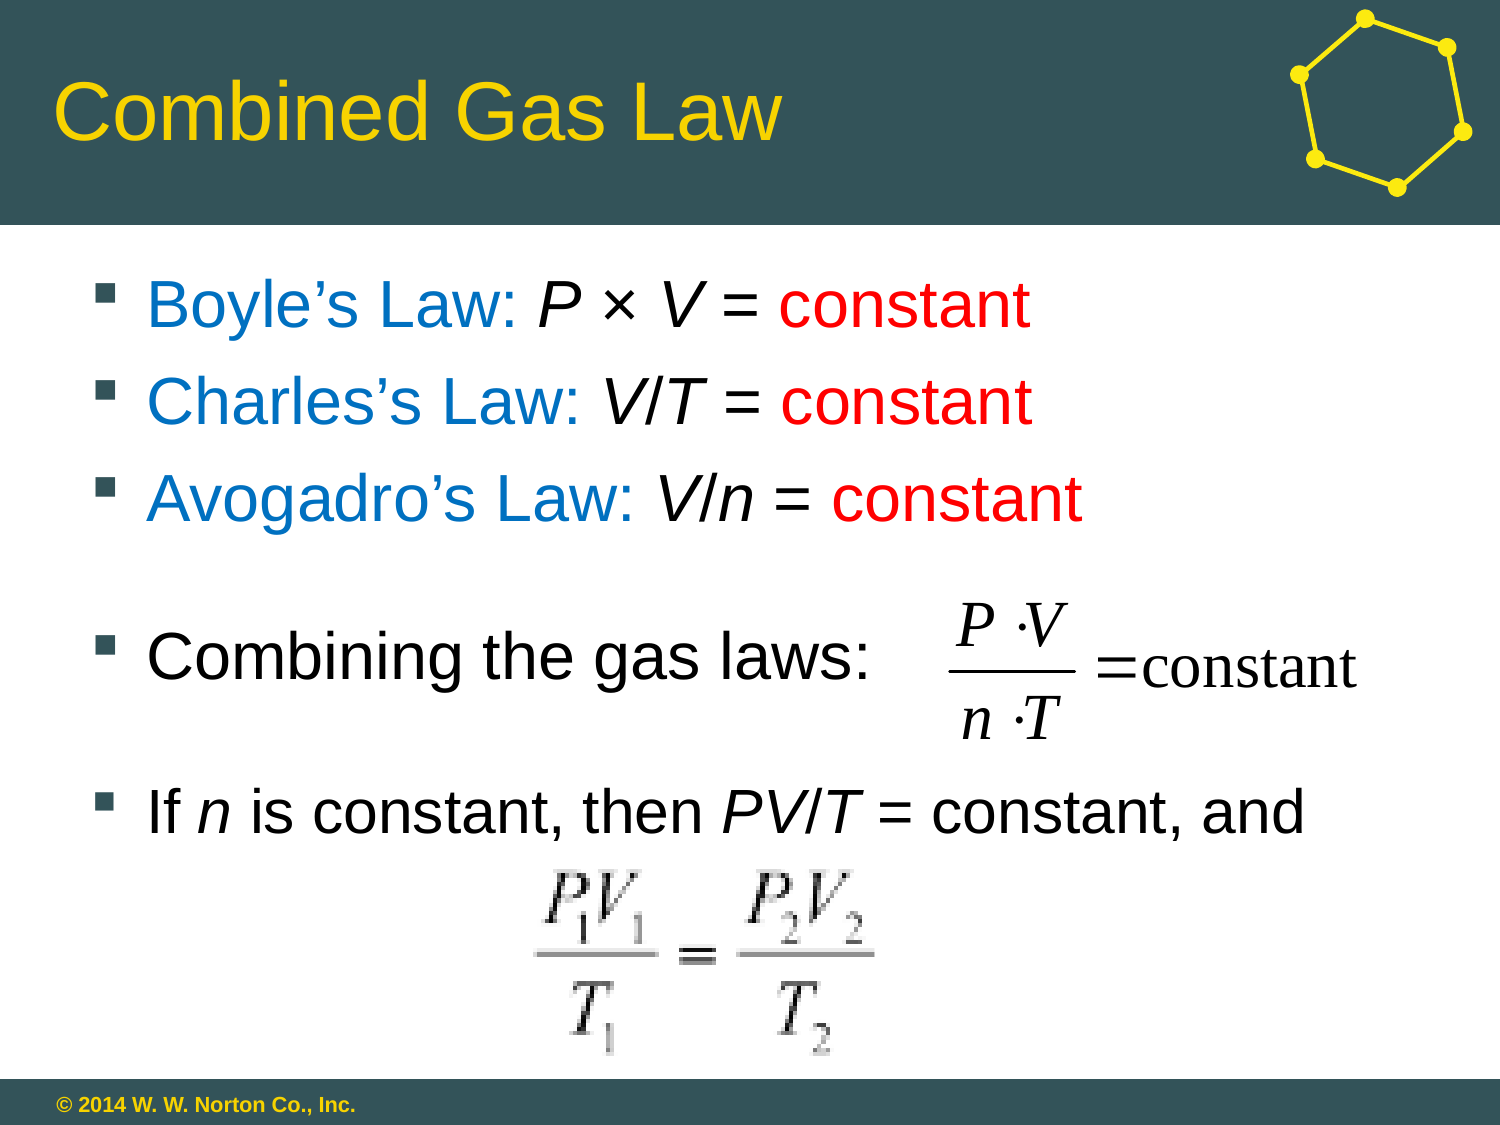

# Combined Gas Law
Boyle’s Law: P × V = constant
Charles’s Law: V/T = constant
Avogadro’s Law: V/n = constant
Combining the gas laws:
If n is constant, then PV/T = constant, and